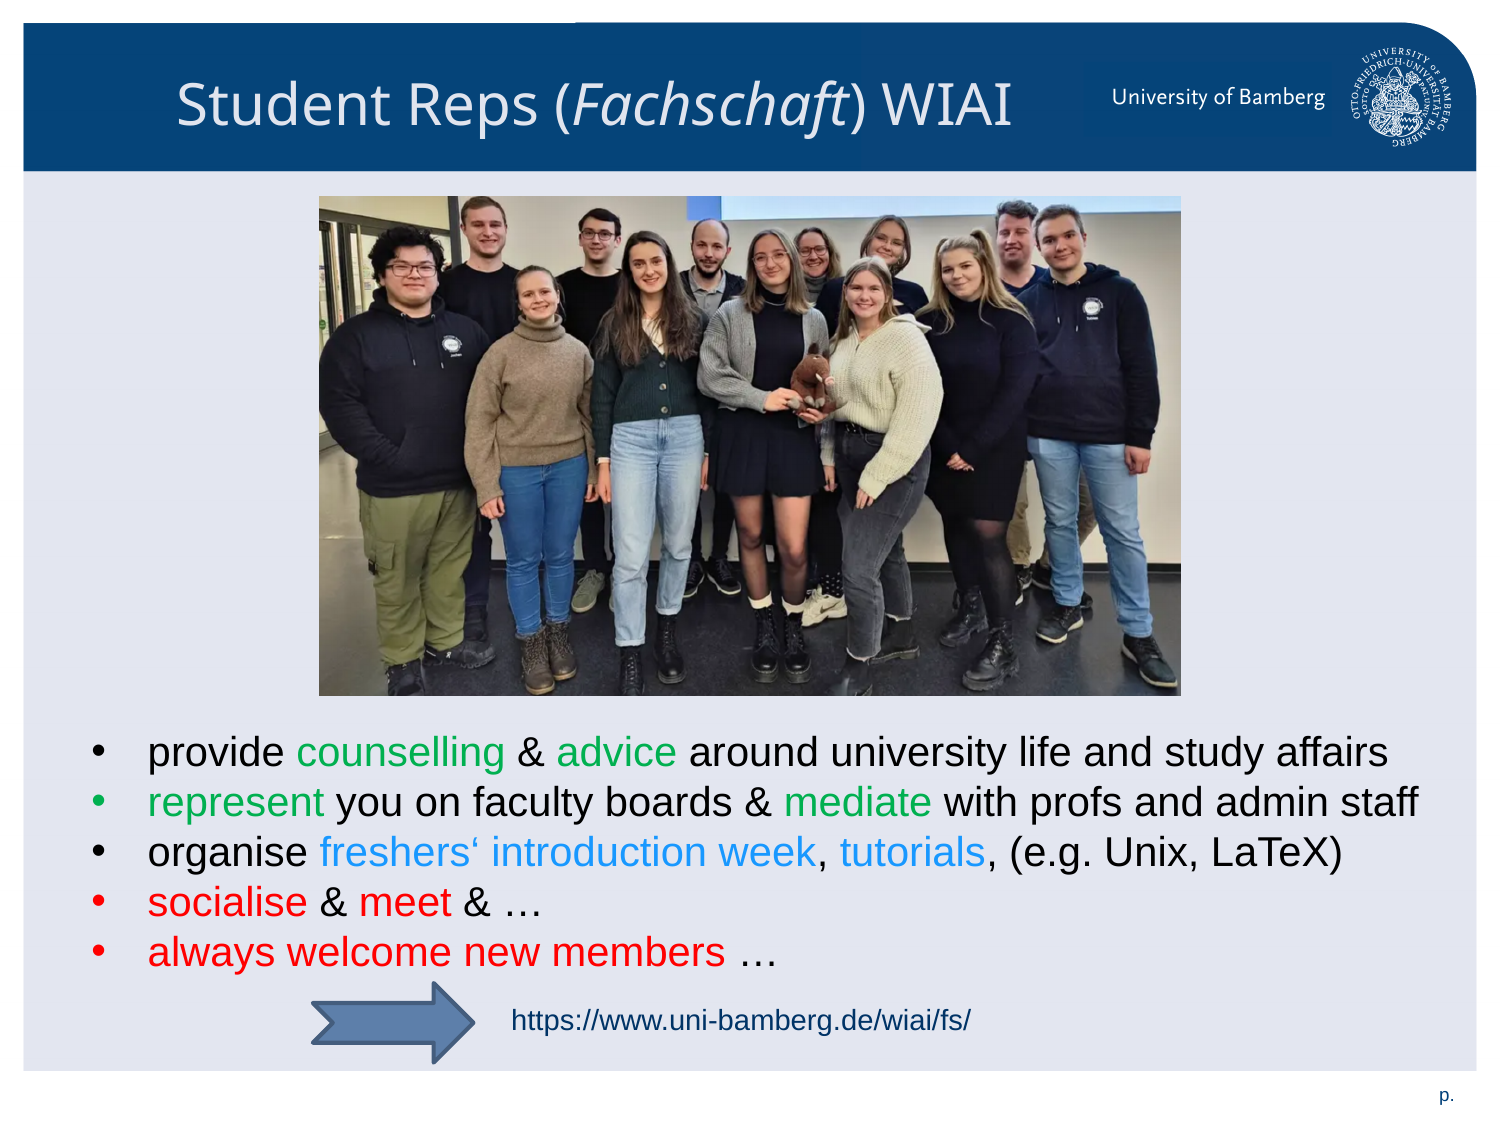

# Student Reps (Fachschaft) WIAI
provide counselling & advice around university life and study affairs
represent you on faculty boards & mediate with profs and admin staff
organise freshers‘ introduction week, tutorials, (e.g. Unix, LaTeX)
socialise & meet & …
always welcome new members …
https://www.uni-bamberg.de/wiai/fs/